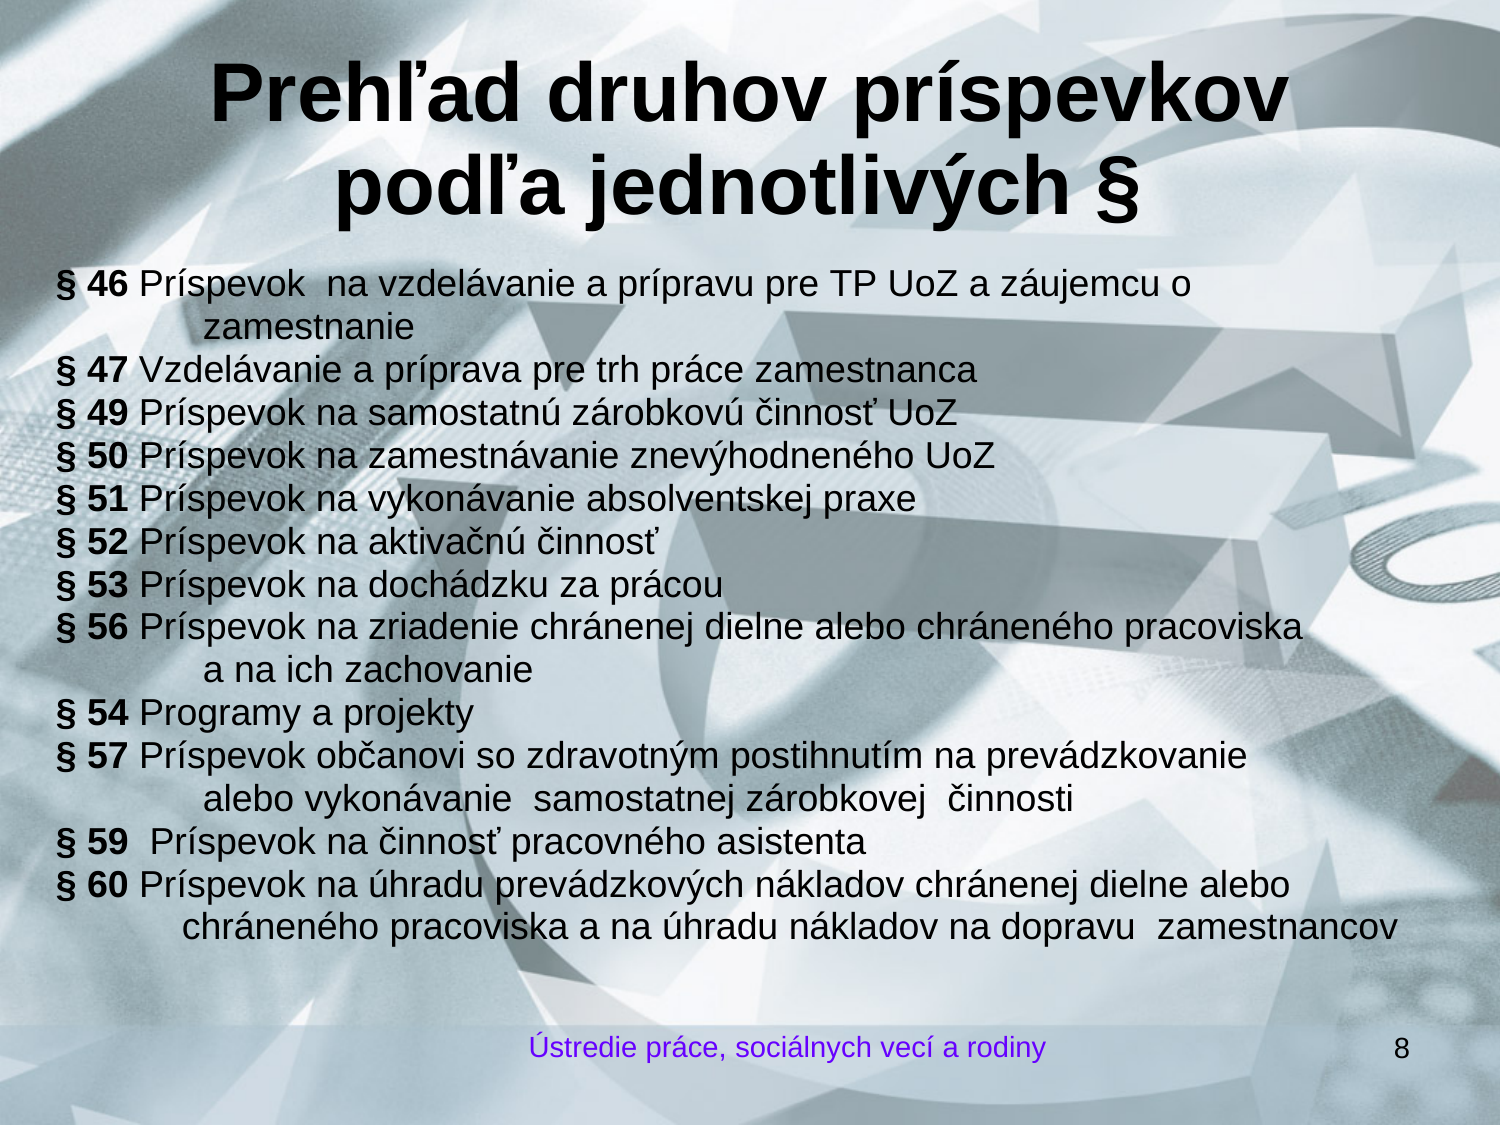

# Prehľad druhov príspevkov podľa jednotlivých §
§ 46 Príspevok na vzdelávanie a prípravu pre TP UoZ a záujemcu o
 zamestnanie
§ 47 Vzdelávanie a príprava pre trh práce zamestnanca
§ 49 Príspevok na samostatnú zárobkovú činnosť UoZ
§ 50 Príspevok na zamestnávanie znevýhodneného UoZ
§ 51 Príspevok na vykonávanie absolventskej praxe
§ 52 Príspevok na aktivačnú činnosť
§ 53 Príspevok na dochádzku za prácou
§ 56 Príspevok na zriadenie chránenej dielne alebo chráneného pracoviska
 a na ich zachovanie
§ 54 Programy a projekty
§ 57 Príspevok občanovi so zdravotným postihnutím na prevádzkovanie
 alebo vykonávanie samostatnej zárobkovej činnosti
§ 59 Príspevok na činnosť pracovného asistenta
§ 60 Príspevok na úhradu prevádzkových nákladov chránenej dielne alebo
 chráneného pracoviska a na úhradu nákladov na dopravu zamestnancov
8